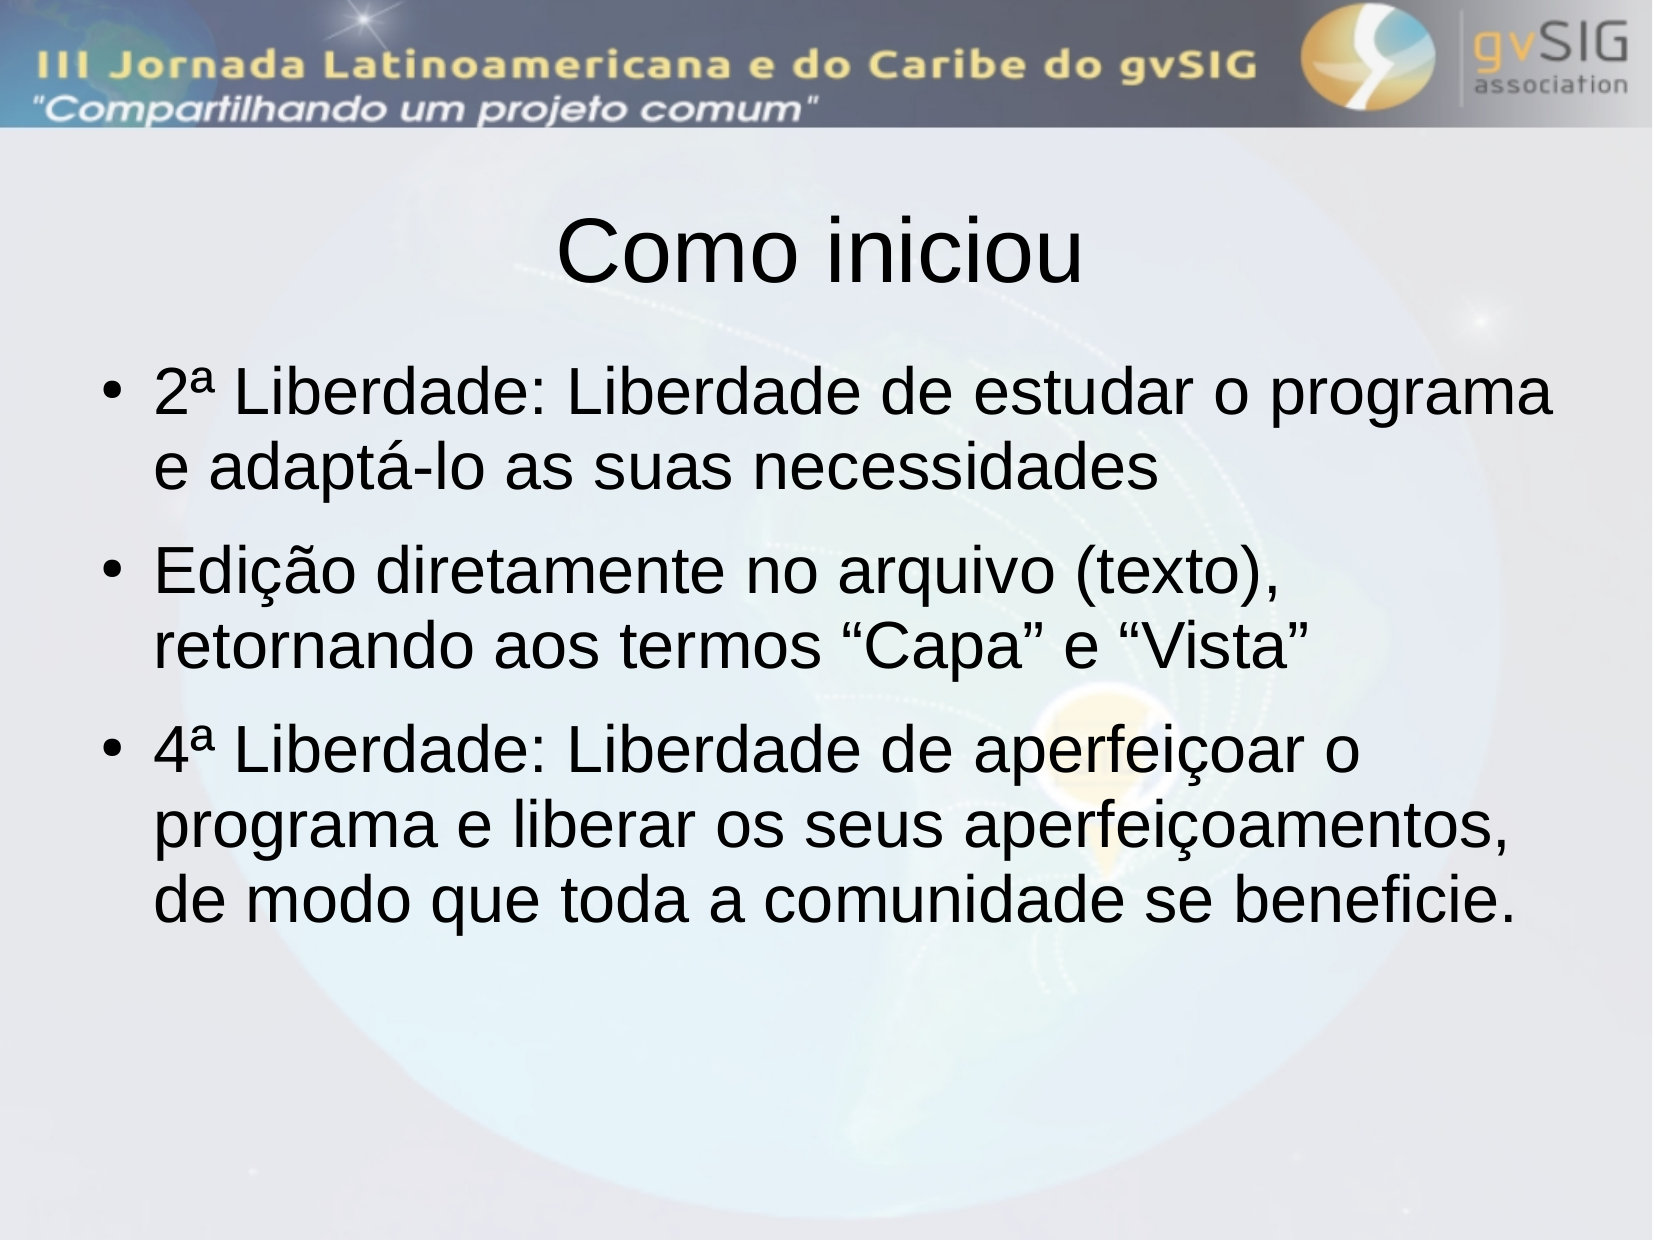

# Como iniciou
2ª Liberdade: Liberdade de estudar o programa e adaptá-lo as suas necessidades
Edição diretamente no arquivo (texto), retornando aos termos “Capa” e “Vista”
4ª Liberdade: Liberdade de aperfeiçoar o programa e liberar os seus aperfeiçoamentos, de modo que toda a comunidade se beneficie.